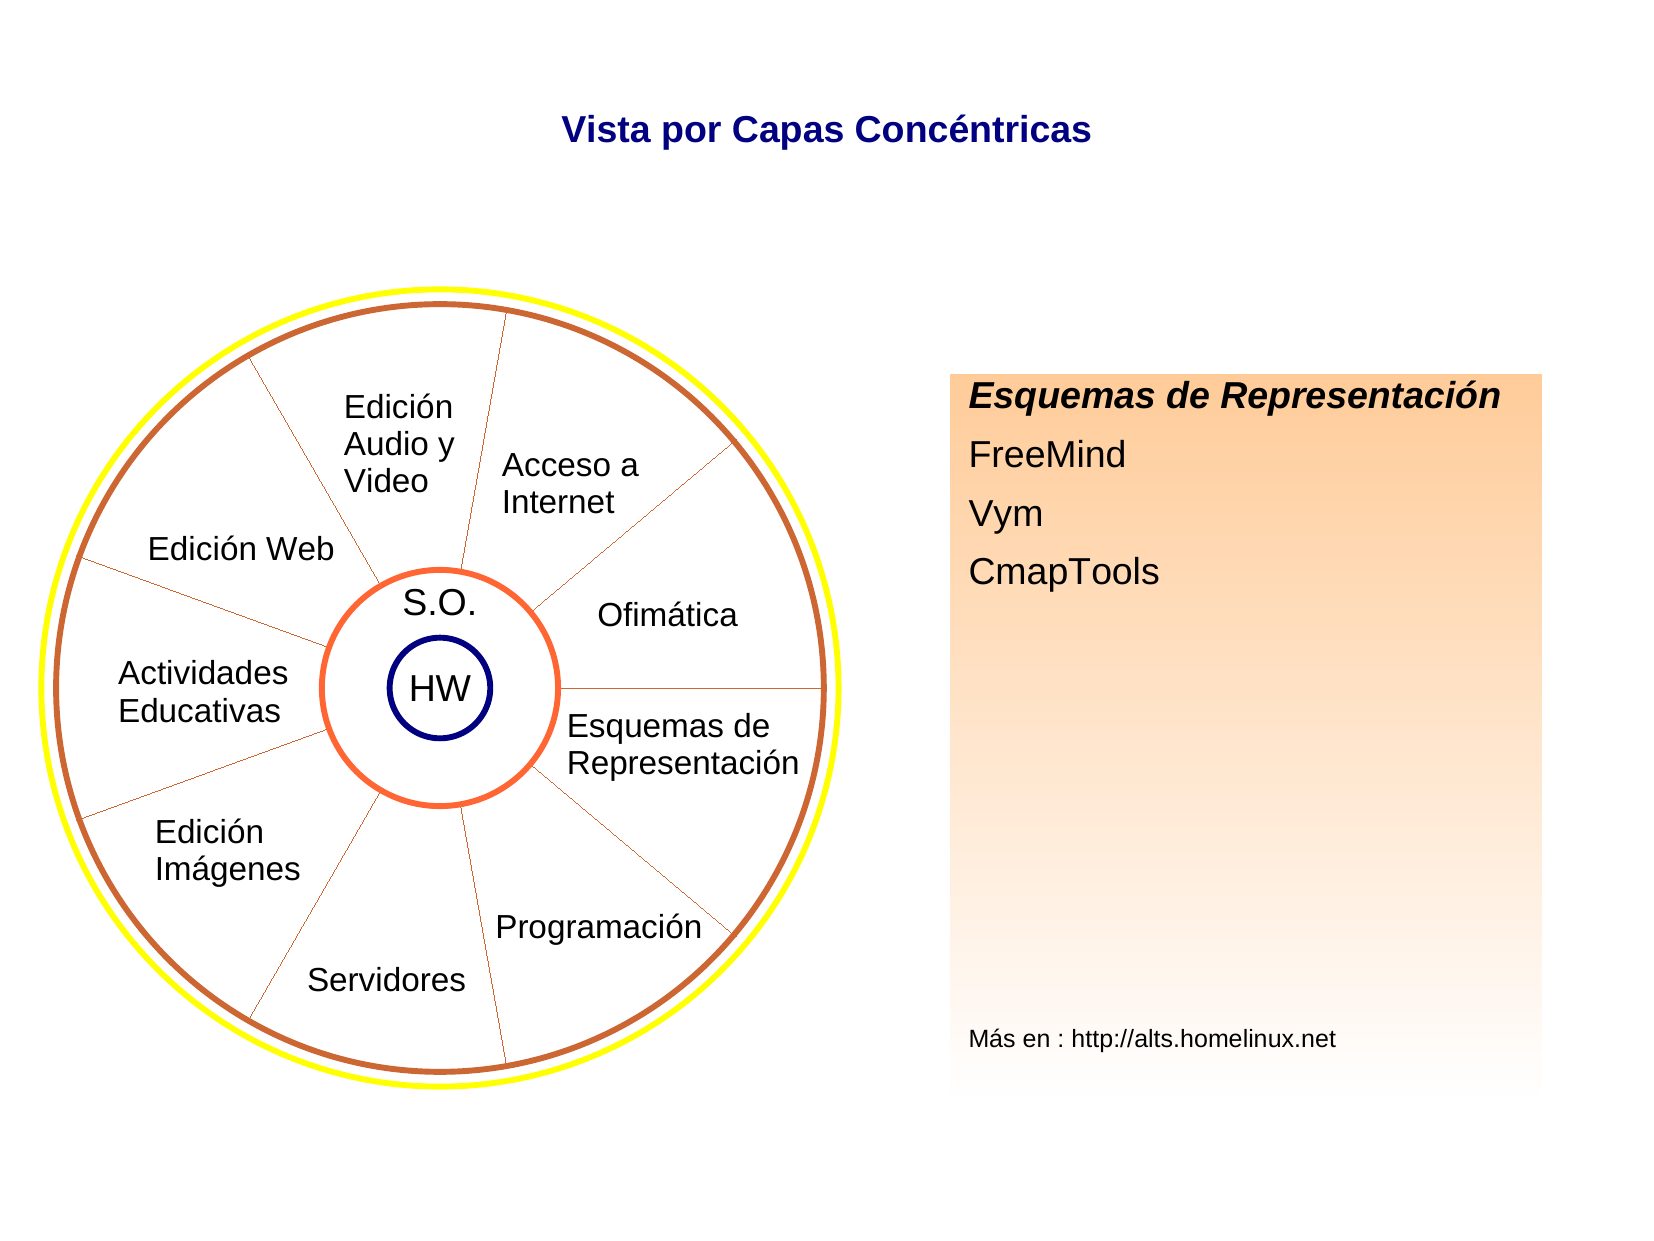

Vista por Capas Concéntricas
# Esquemas de Representación
FreeMind
Vym
CmapTools
Más en : http://alts.homelinux.net
Edición
Audio y
Video
Acceso a
Internet
Edición Web
S.O.
Ofimática
HW
Actividades
Educativas
Esquemas de
Representación
Edición
Imágenes
Programación
Servidores